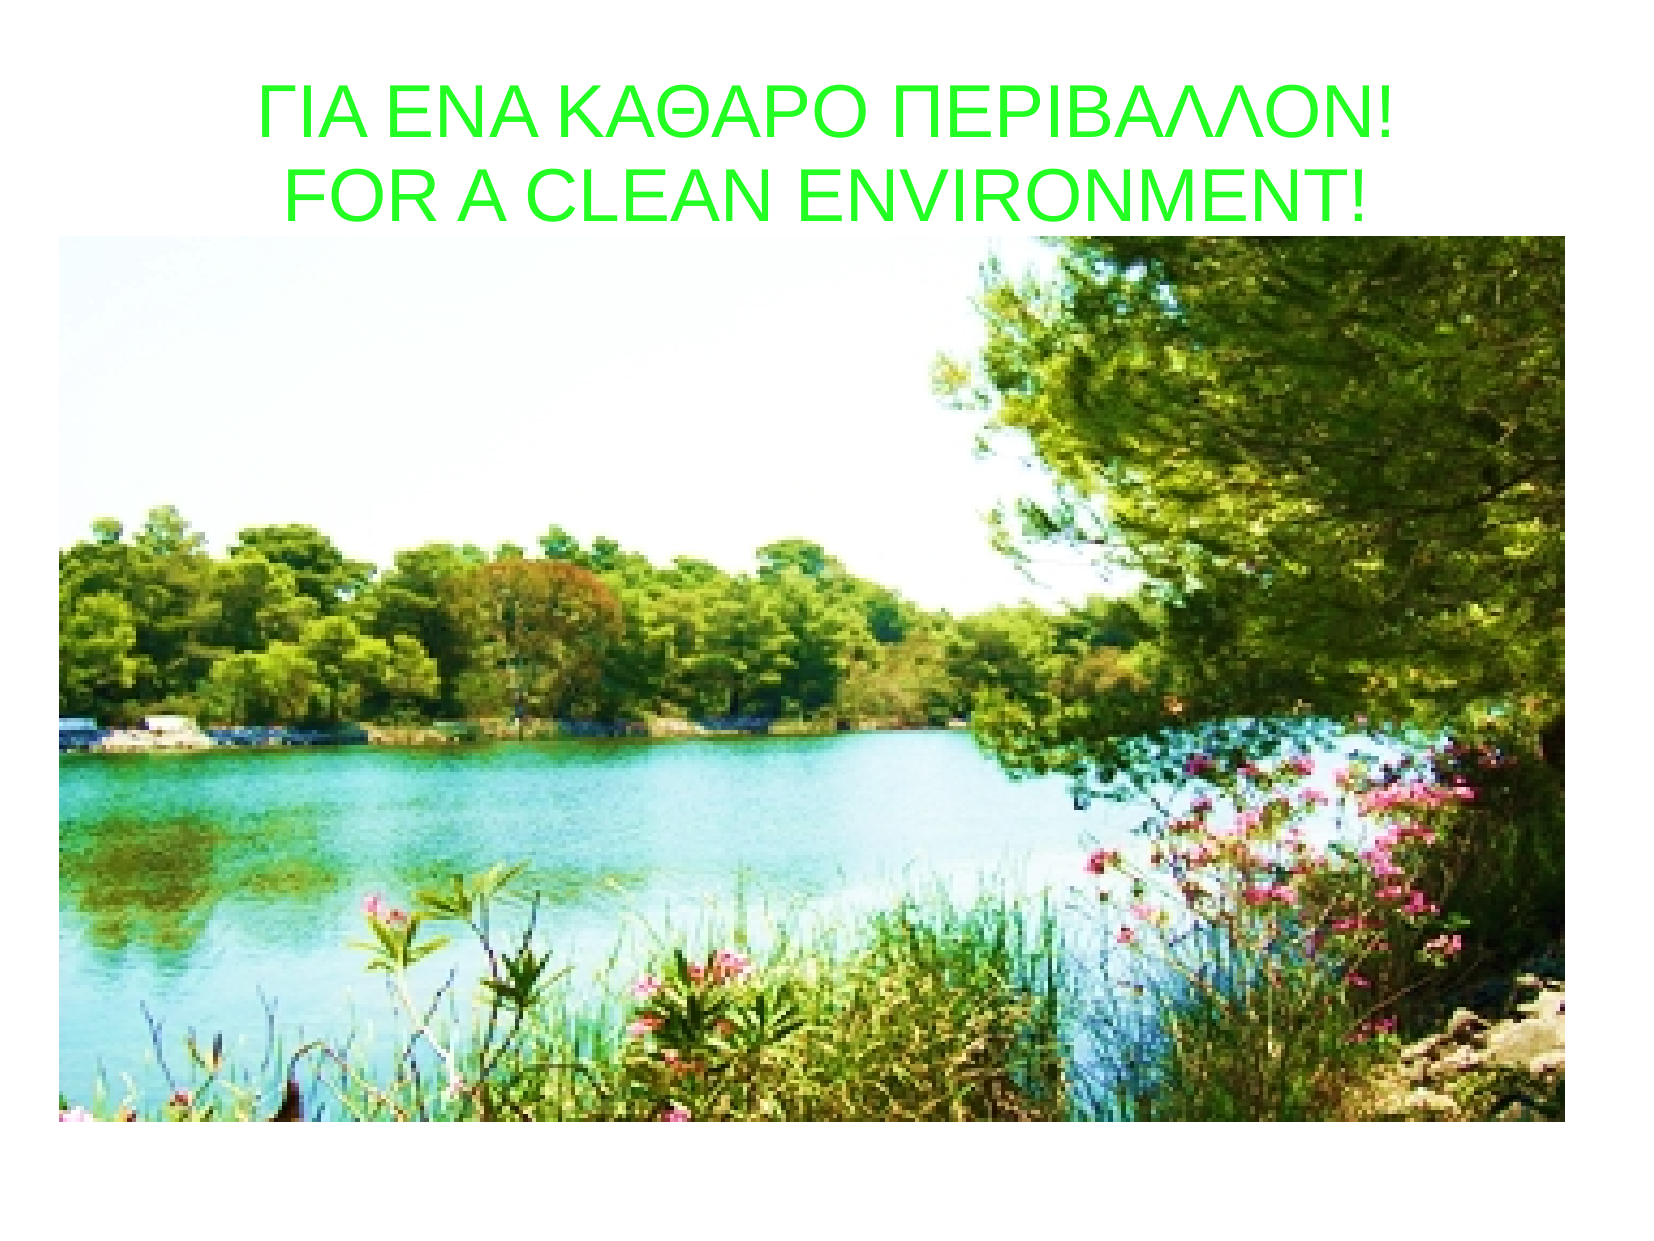

# ΓΙΑ ΕΝΑ ΚΑΘΑΡΟ ΠΕΡΙΒΑΛΛΟΝ! FOR A CLEAN ENVIRONMENT!